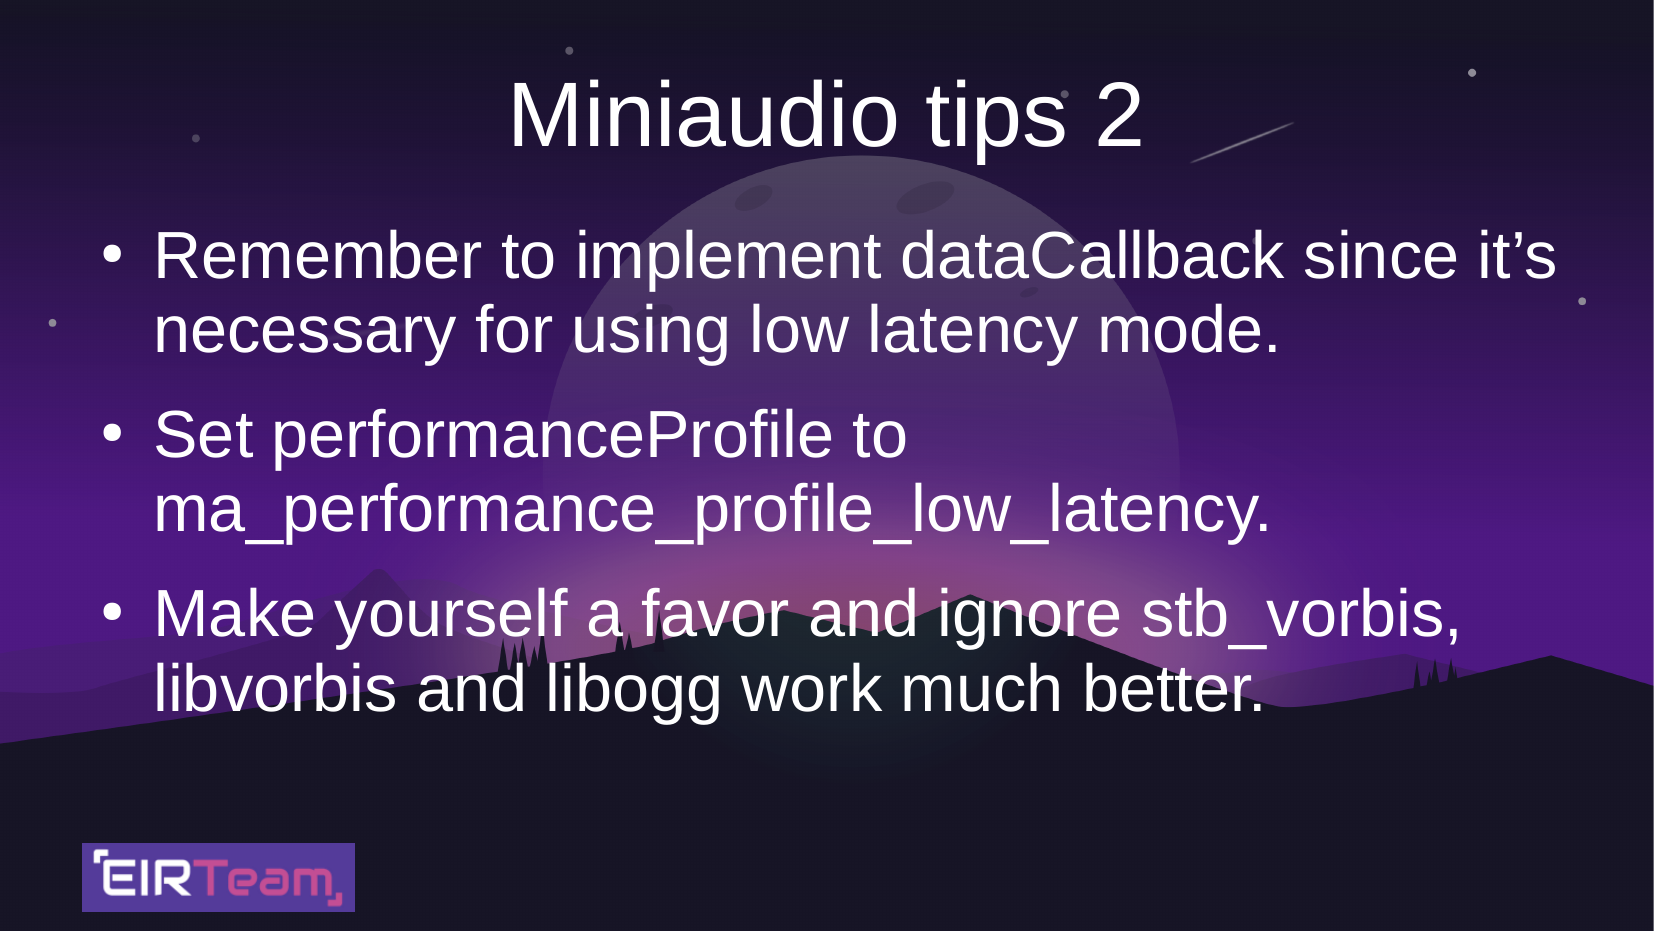

# Miniaudio tips 2
Remember to implement dataCallback since it’s necessary for using low latency mode.
Set performanceProfile to ma_performance_profile_low_latency.
Make yourself a favor and ignore stb_vorbis, libvorbis and libogg work much better.